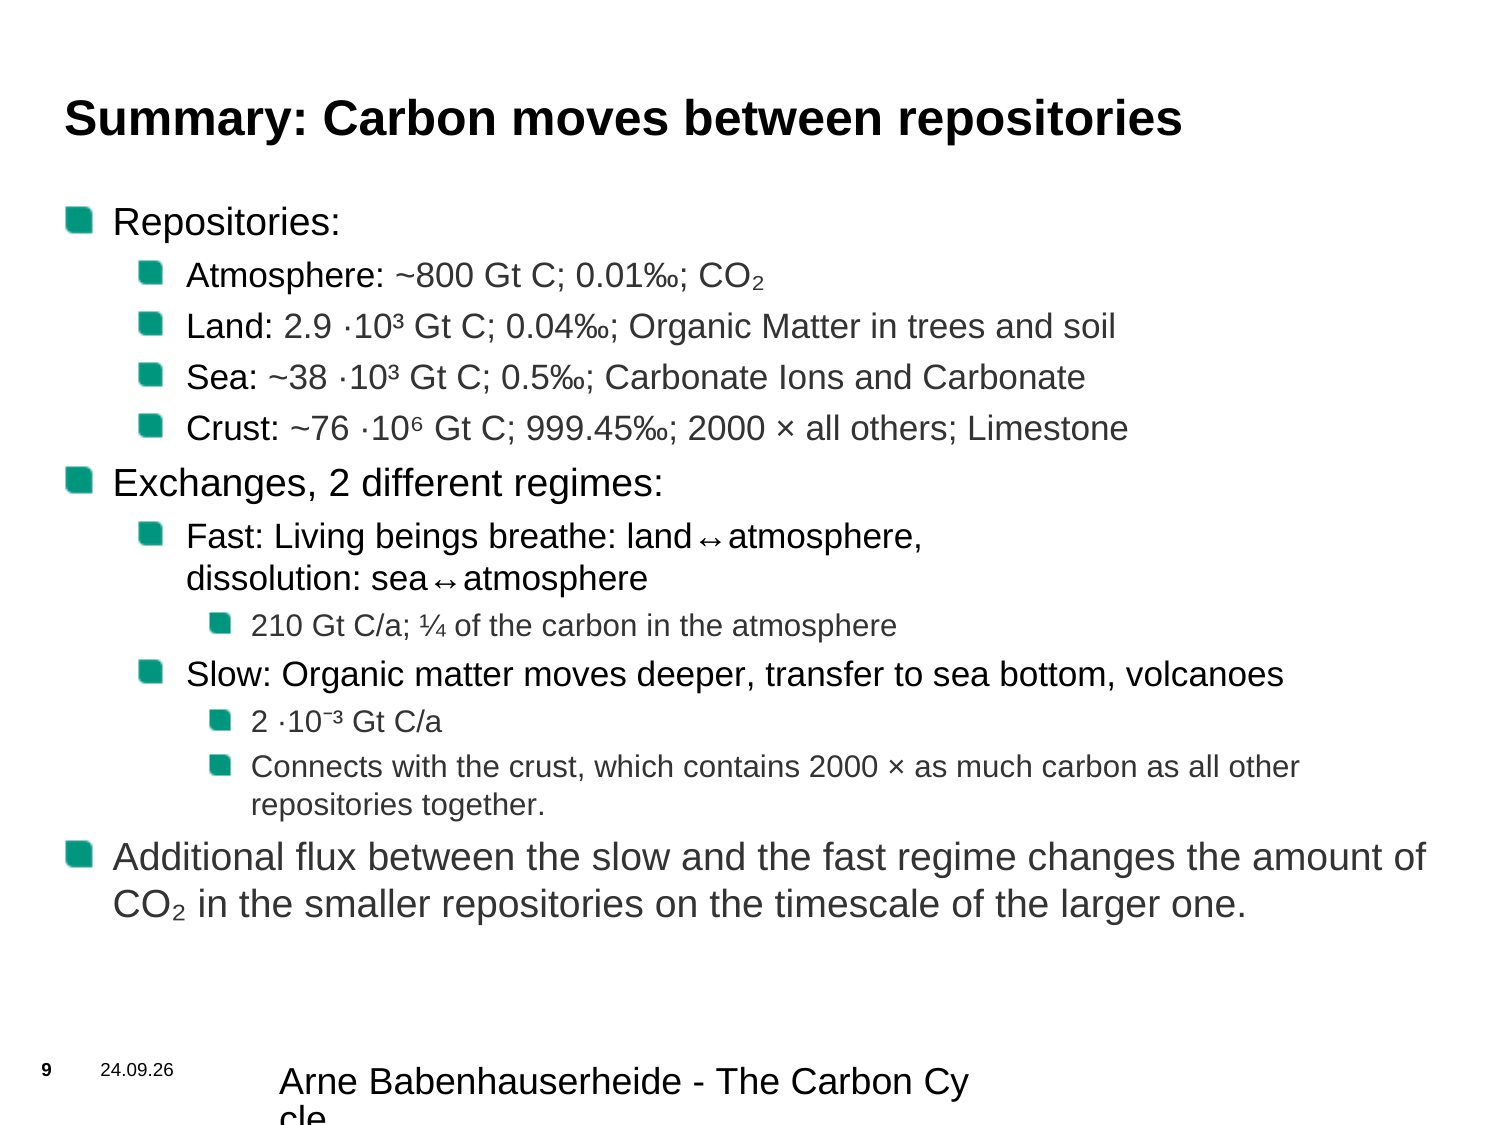

# Summary: Carbon moves between repositories
Repositories:
Atmosphere: ~800 Gt C; 0.01‰; CO₂
Land: 2.9 ·10³ Gt C; 0.04‰; Organic Matter in trees and soil
Sea: ~38 ·10³ Gt C; 0.5‰; Carbonate Ions and Carbonate
Crust: ~76 ·10⁶ Gt C; 999.45‰; 2000 × all others; Limestone
Exchanges, 2 different regimes:
Fast: Living beings breathe: land↔atmosphere,
dissolution: sea↔atmosphere
210 Gt C/a; ¼ of the carbon in the atmosphere
Slow: Organic matter moves deeper, transfer to sea bottom, volcanoes
2 ·10⁻³ Gt C/a
Connects with the crust, which contains 2000 × as much carbon as all other repositories together.
Additional flux between the slow and the fast regime changes the amount of CO₂ in the smaller repositories on the timescale of the larger one.
Arne Babenhauserheide - The Carbon Cycle